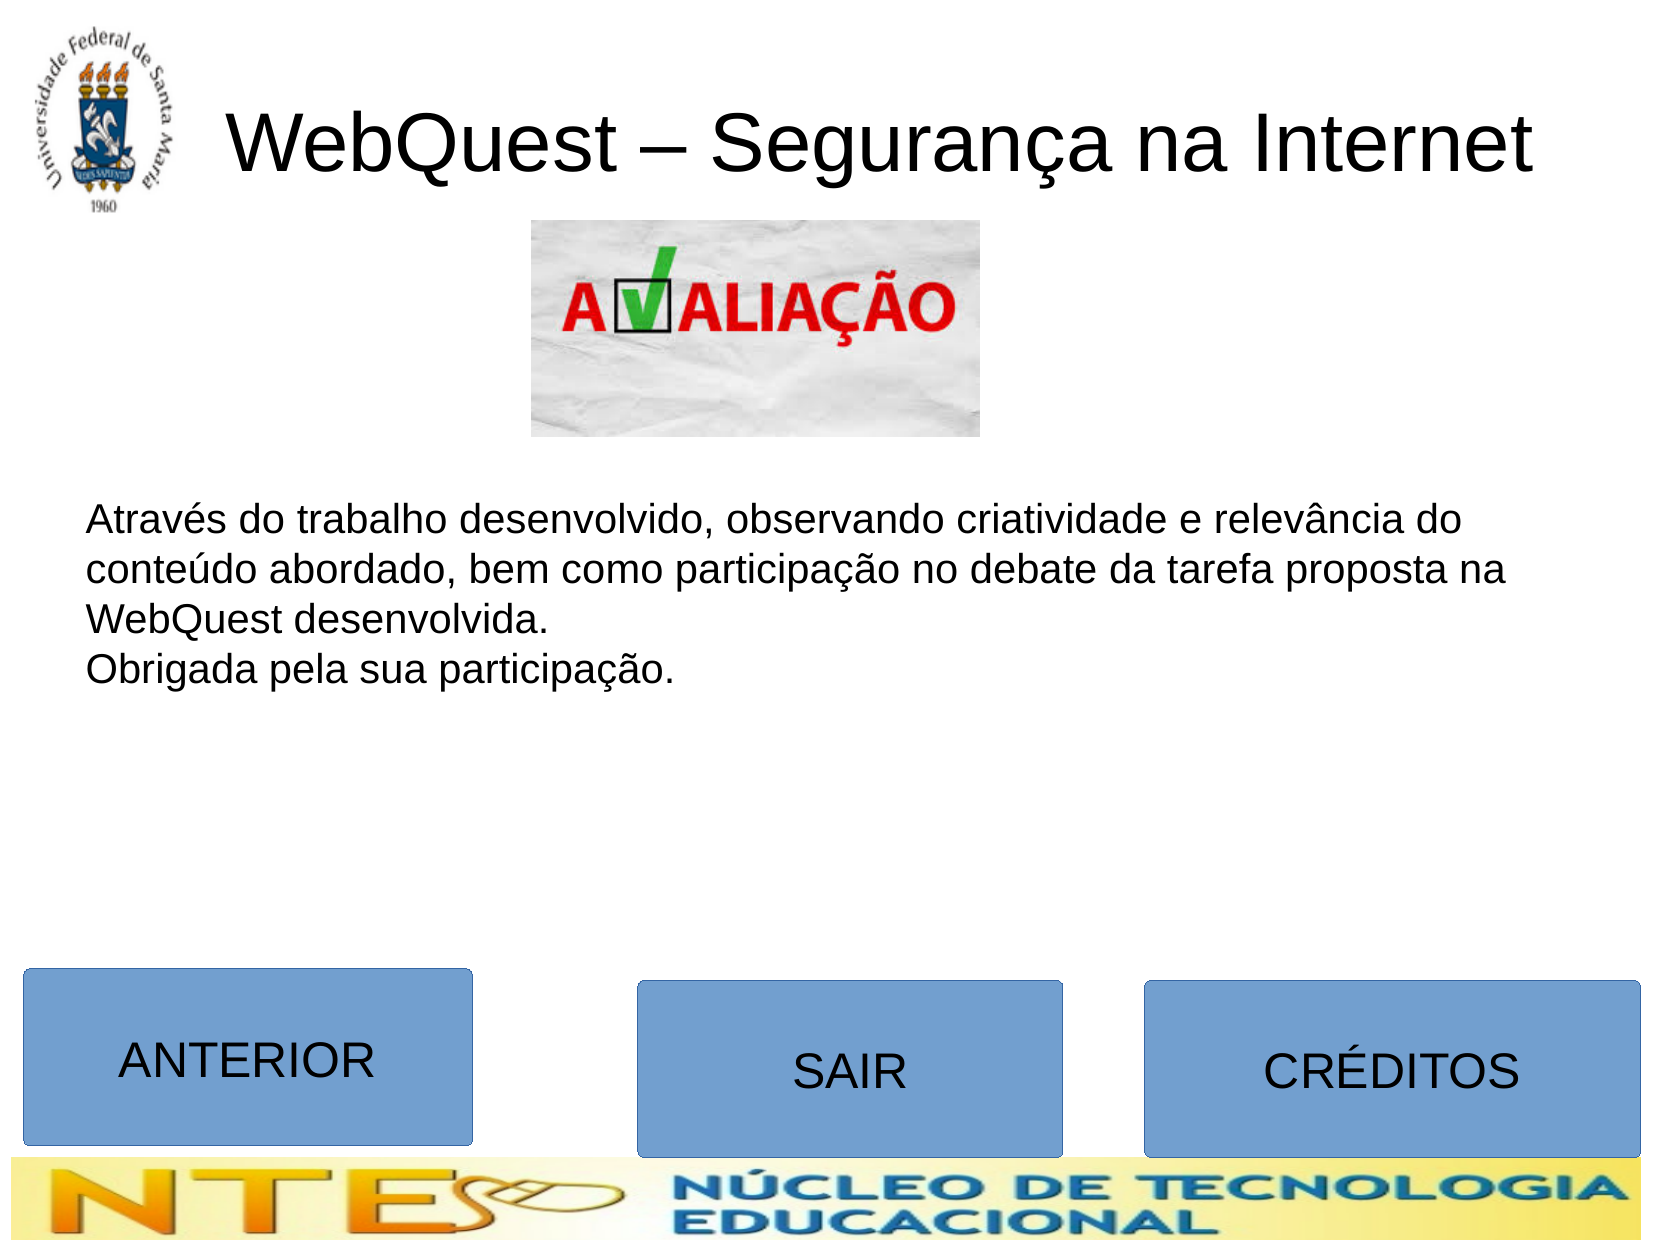

WebQuest – Segurança na Internet
Através do trabalho desenvolvido, observando criatividade e relevância do
conteúdo abordado, bem como participação no debate da tarefa proposta na
WebQuest desenvolvida.
Obrigada pela sua participação.
ANTERIOR
SAIR
CRÉDITOS